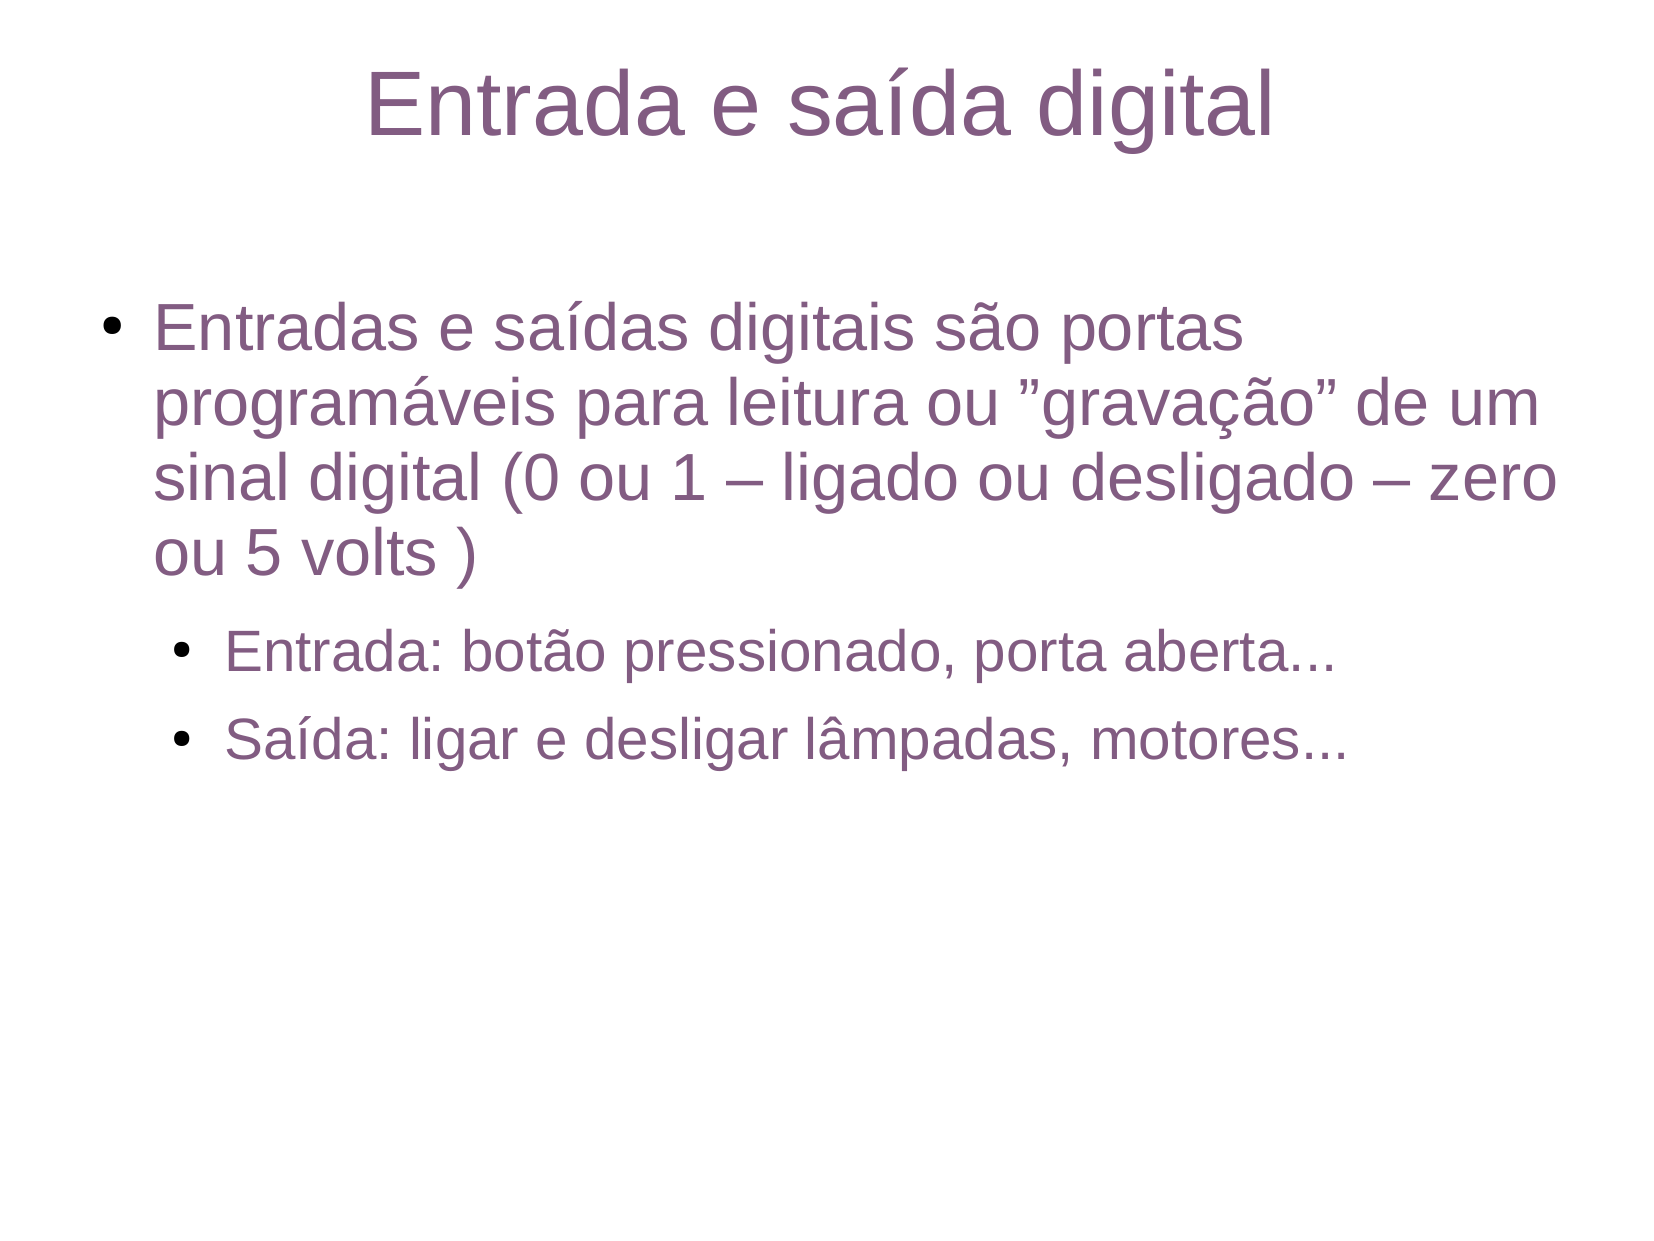

# Entrada e saída digital
Entradas e saídas digitais são portas programáveis para leitura ou ”gravação” de um sinal digital (0 ou 1 – ligado ou desligado – zero ou 5 volts )
Entrada: botão pressionado, porta aberta...
Saída: ligar e desligar lâmpadas, motores...